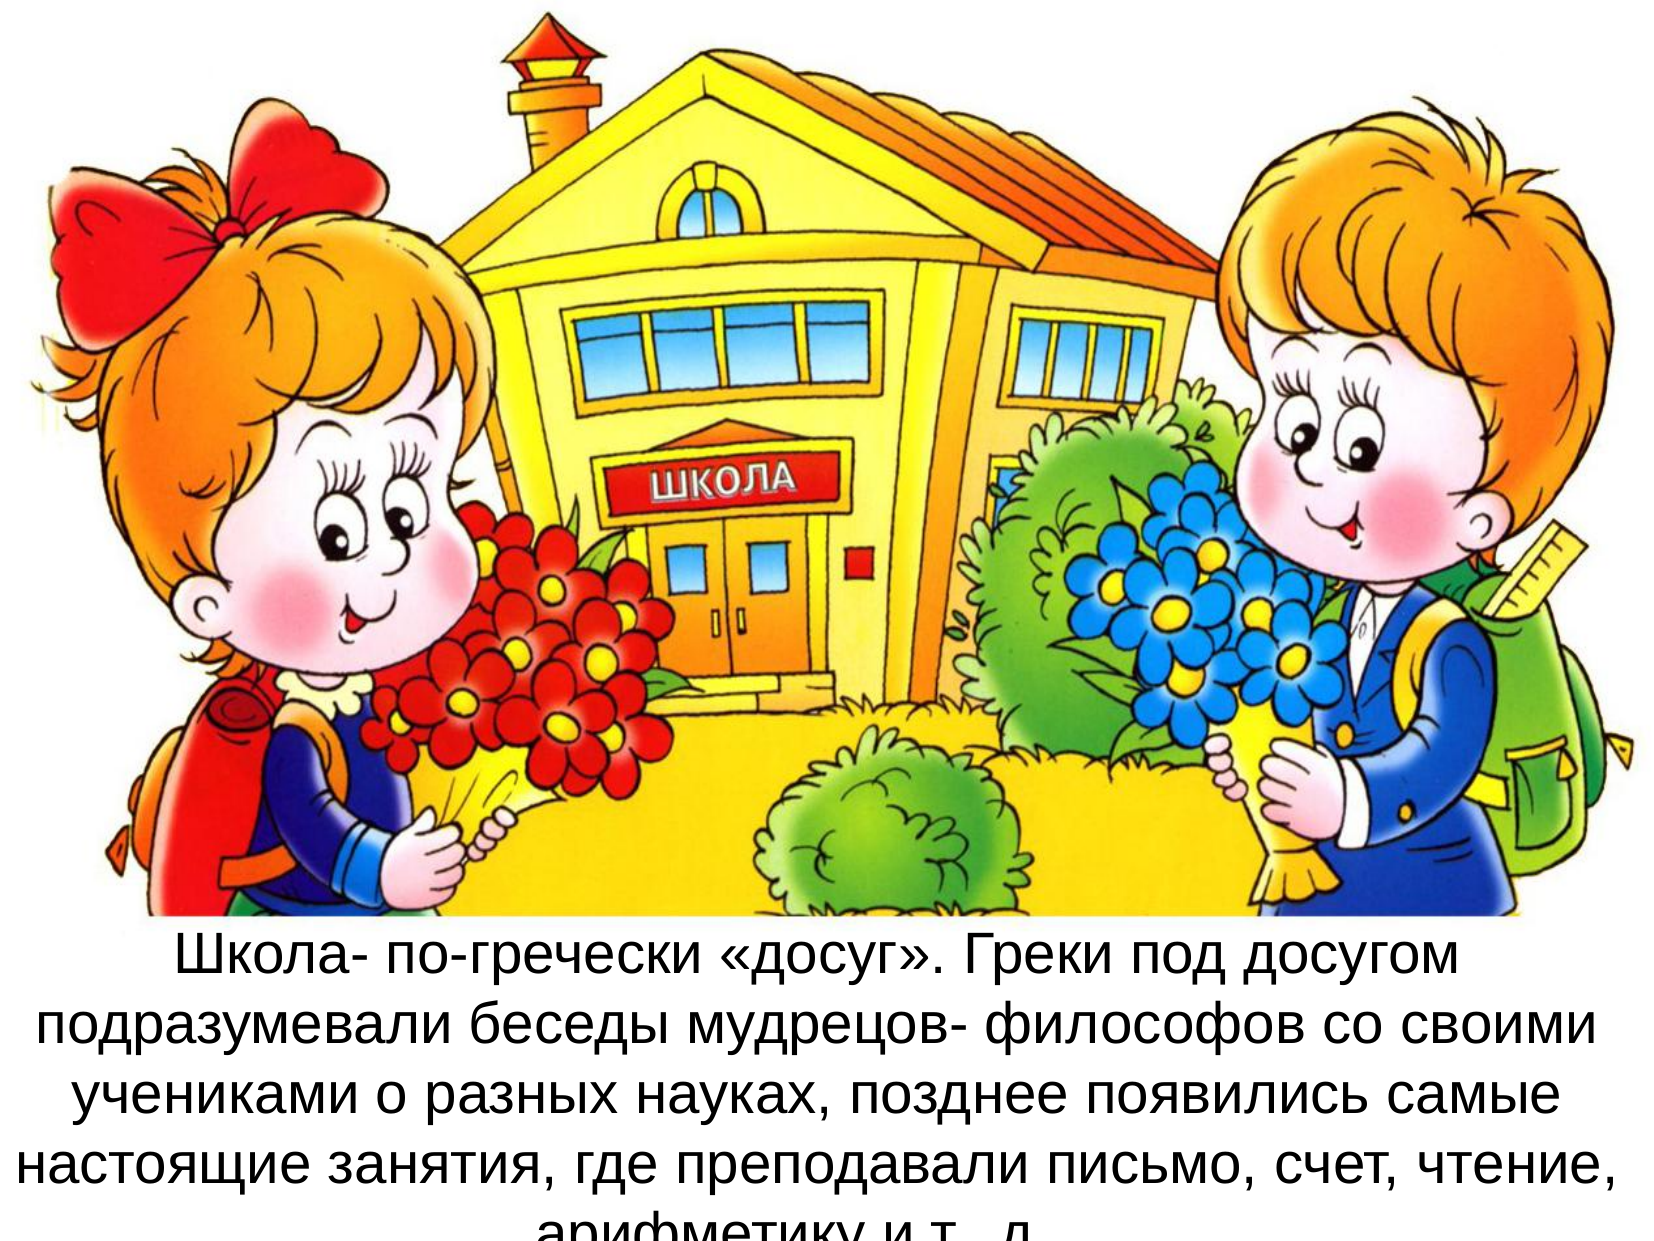

#
Школа- по-гречески «досуг». Греки под досугом подразумевали беседы мудрецов- философов со своими учениками о разных науках, позднее появились самые настоящие занятия, где преподавали письмо, счет, чтение, арифметику и т.  д.